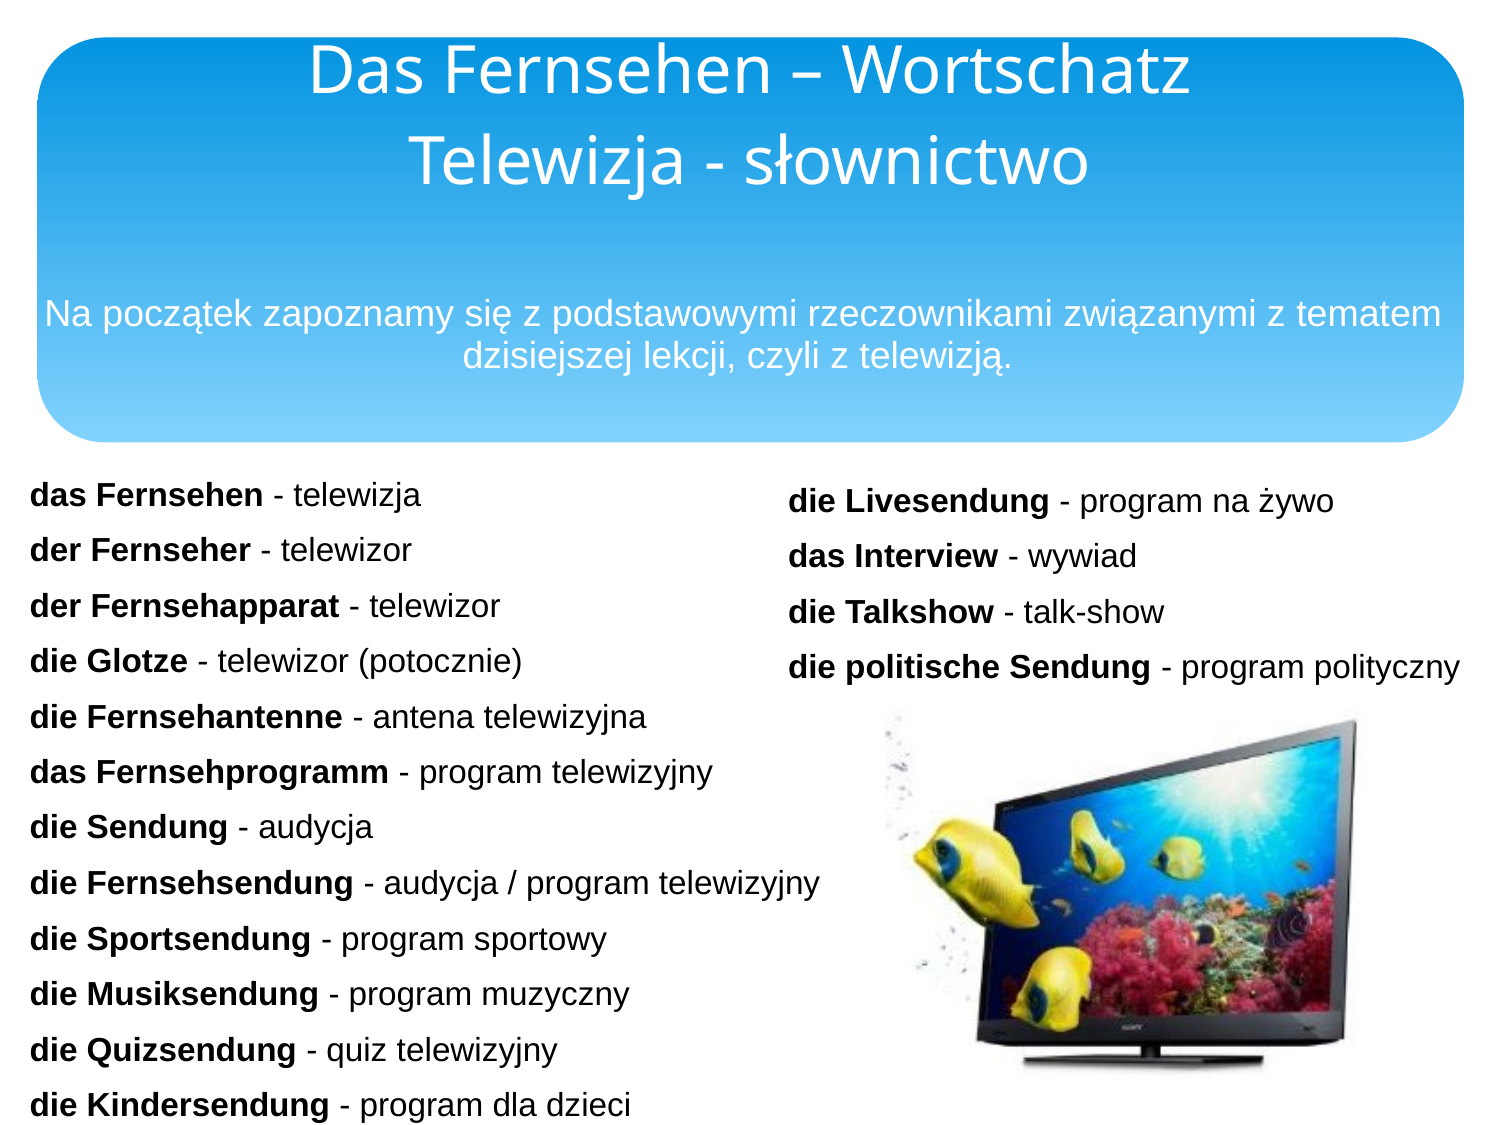

# Das Fernsehen – Wortschatz Telewizja - słownictwo
Na początek zapoznamy się z podstawowymi rzeczownikami związanymi z tematem
dzisiejszej lekcji, czyli z telewizją.
das Fernsehen - telewizja
der Fernseher - telewizor
der Fernsehapparat - telewizor
die Glotze - telewizor (potocznie)
die Fernsehantenne - antena telewizyjna
das Fernsehprogramm - program telewizyjny
die Sendung - audycja
die Fernsehsendung - audycja / program telewizyjny
die Sportsendung - program sportowy
die Musiksendung - program muzyczny
die Quizsendung - quiz telewizyjny
die Kindersendung - program dla dzieci
die Livesendung - program na żywo
das Interview - wywiad
die Talkshow - talk-show
die politische Sendung - program polityczny